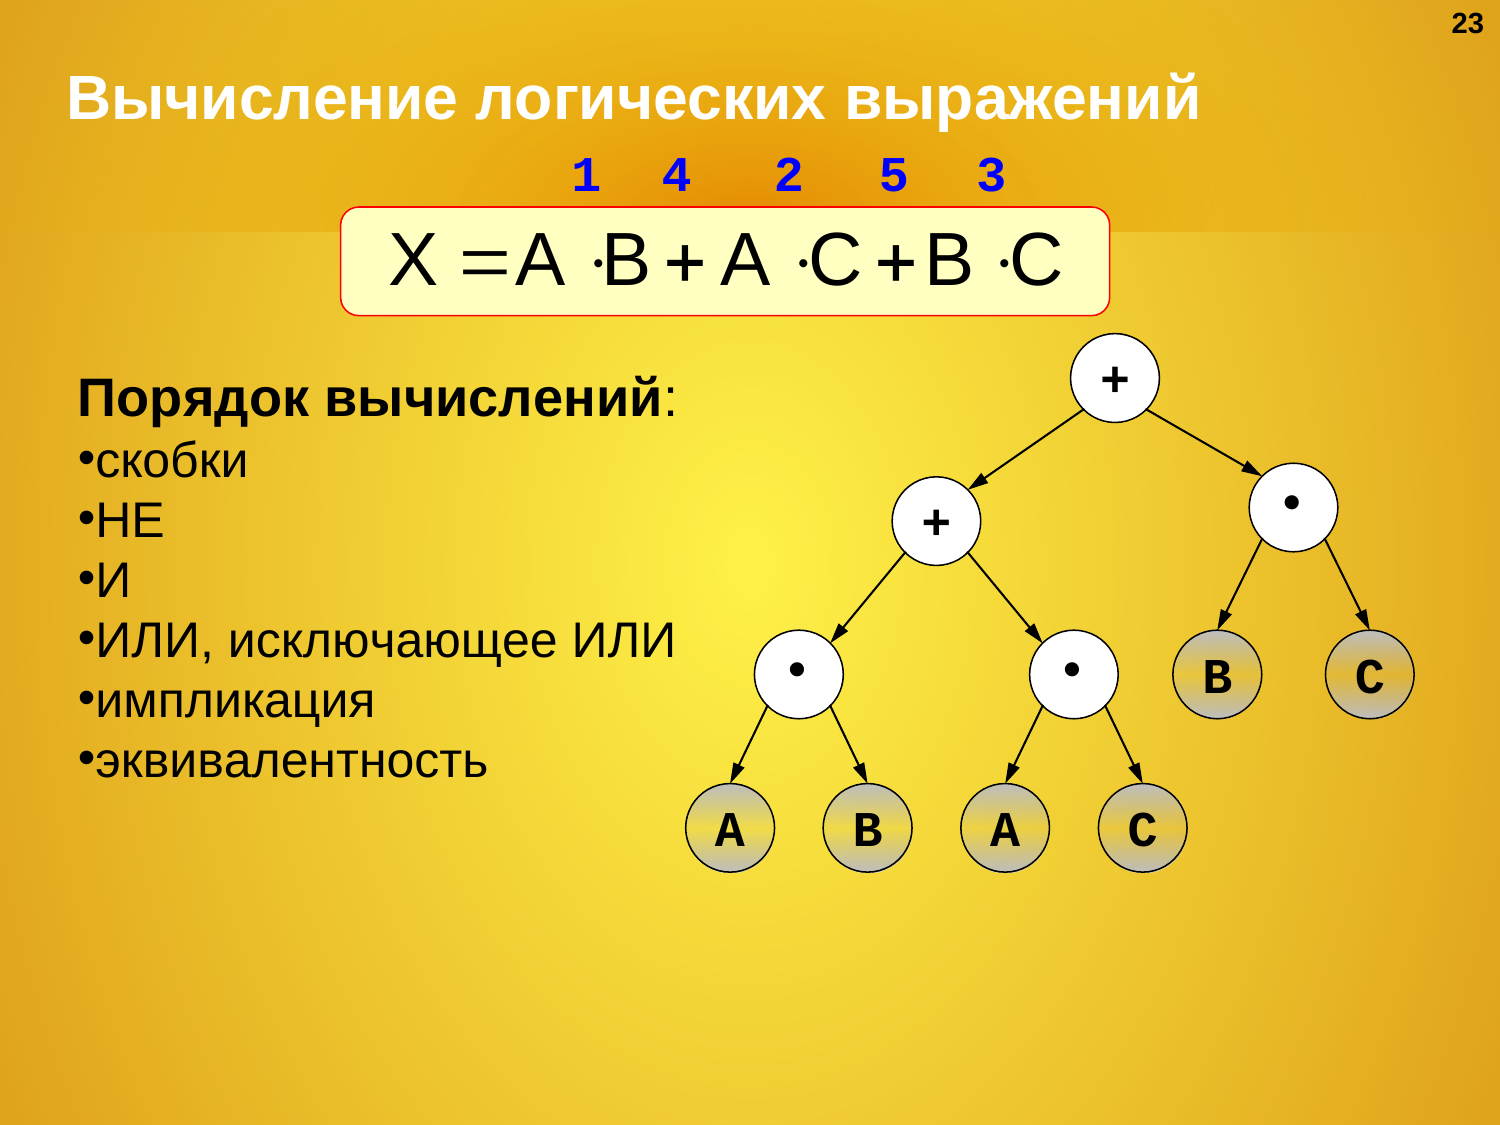

# Вычисление логических выражений
1 4 2 5 3
+
Порядок вычислений:
скобки
НЕ
И
ИЛИ, исключающее ИЛИ
импликация
эквивалентность

+


B
C
A
B
A
С